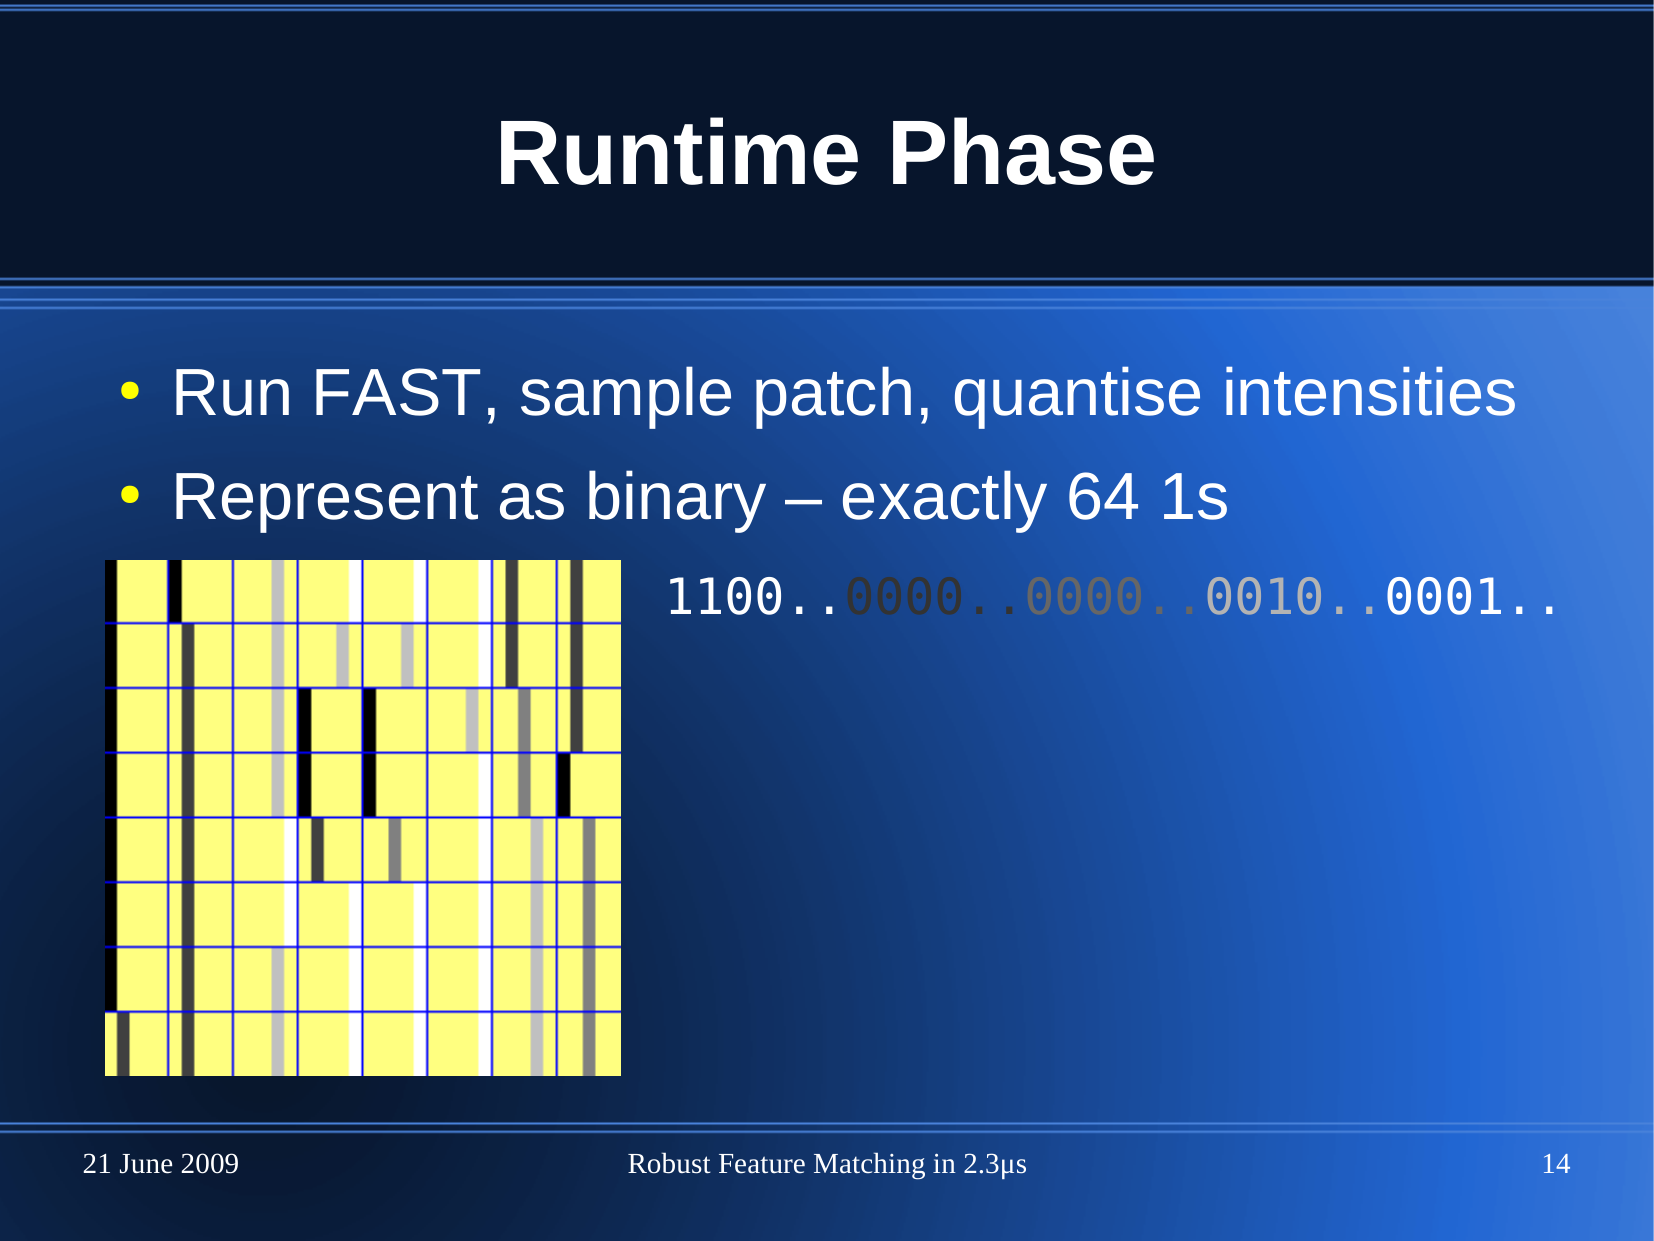

# Runtime Phase
Run FAST, sample patch, quantise intensities
Represent as binary – exactly 64 1s
1100..0000..0000..0010..0001..
21 June 2009
Robust Feature Matching in 2.3μs
14